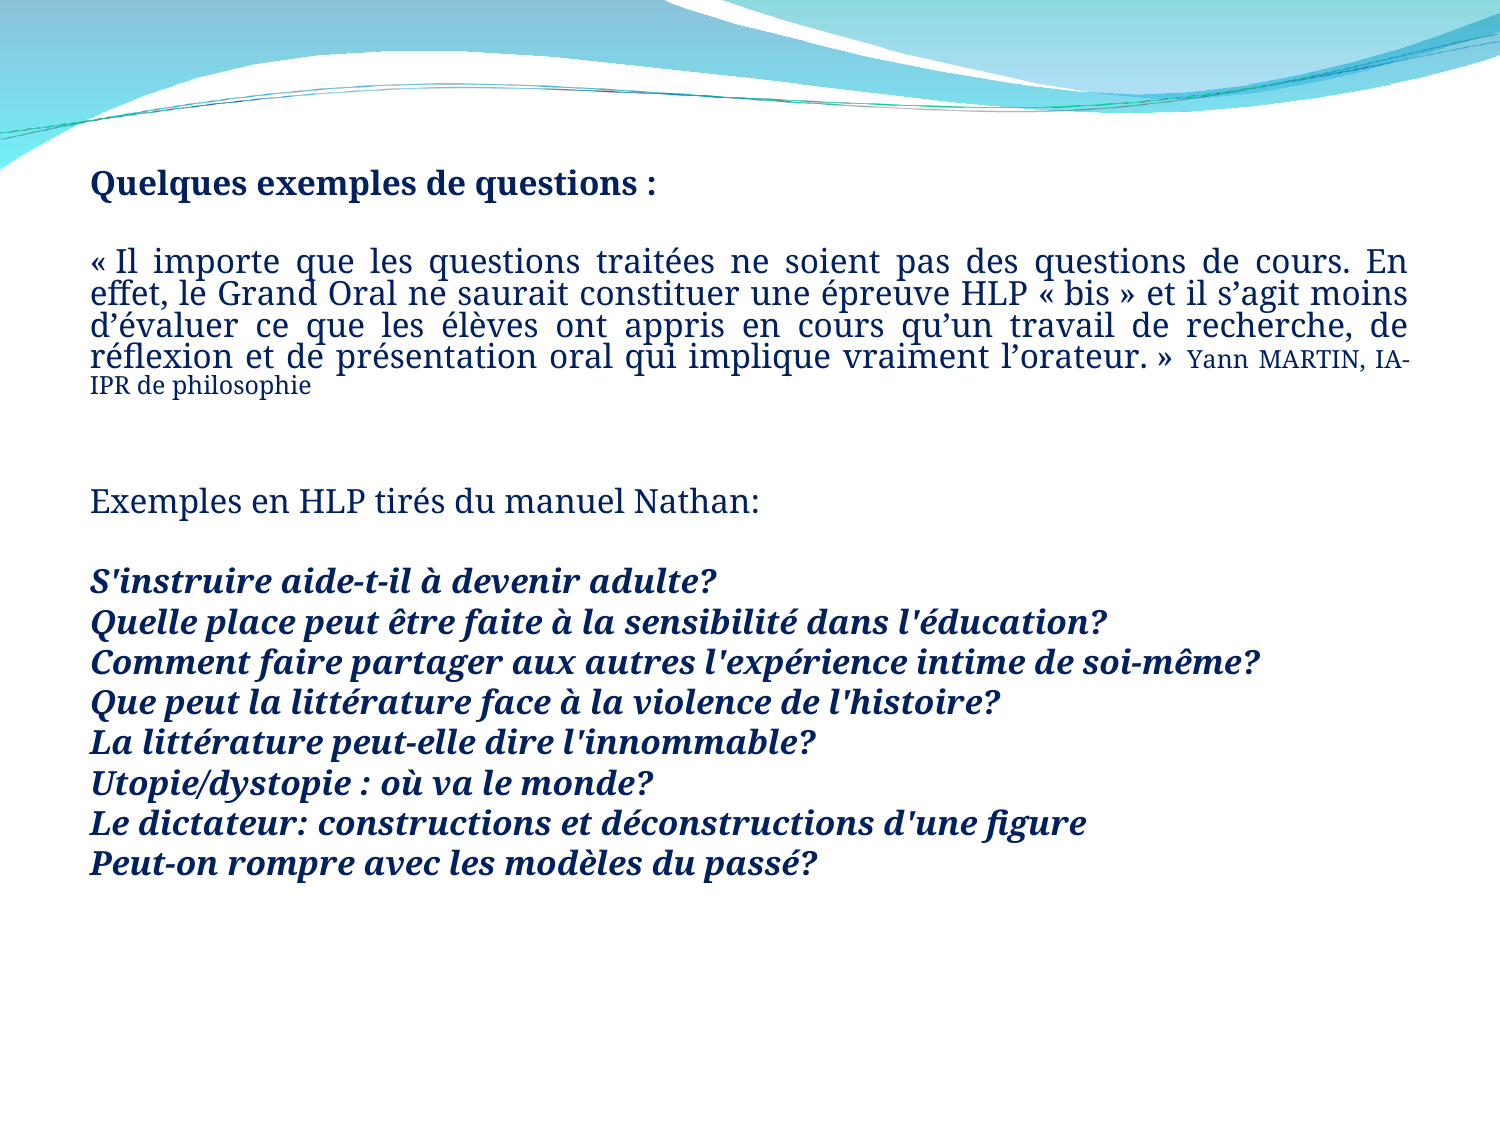

# Quelques exemples de questions :
« Il importe que les questions traitées ne soient pas des questions de cours. En effet, le Grand Oral ne saurait constituer une épreuve HLP « bis » et il s’agit moins d’évaluer ce que les élèves ont appris en cours qu’un travail de recherche, de réflexion et de présentation oral qui implique vraiment l’orateur. » Yann MARTIN, IA-IPR de philosophie
Exemples en HLP tirés du manuel Nathan:
S'instruire aide-t-il à devenir adulte?
Quelle place peut être faite à la sensibilité dans l'éducation?
Comment faire partager aux autres l'expérience intime de soi-même?
Que peut la littérature face à la violence de l'histoire?
La littérature peut-elle dire l'innommable?
Utopie/dystopie : où va le monde?
Le dictateur: constructions et déconstructions d'une figure
Peut-on rompre avec les modèles du passé?